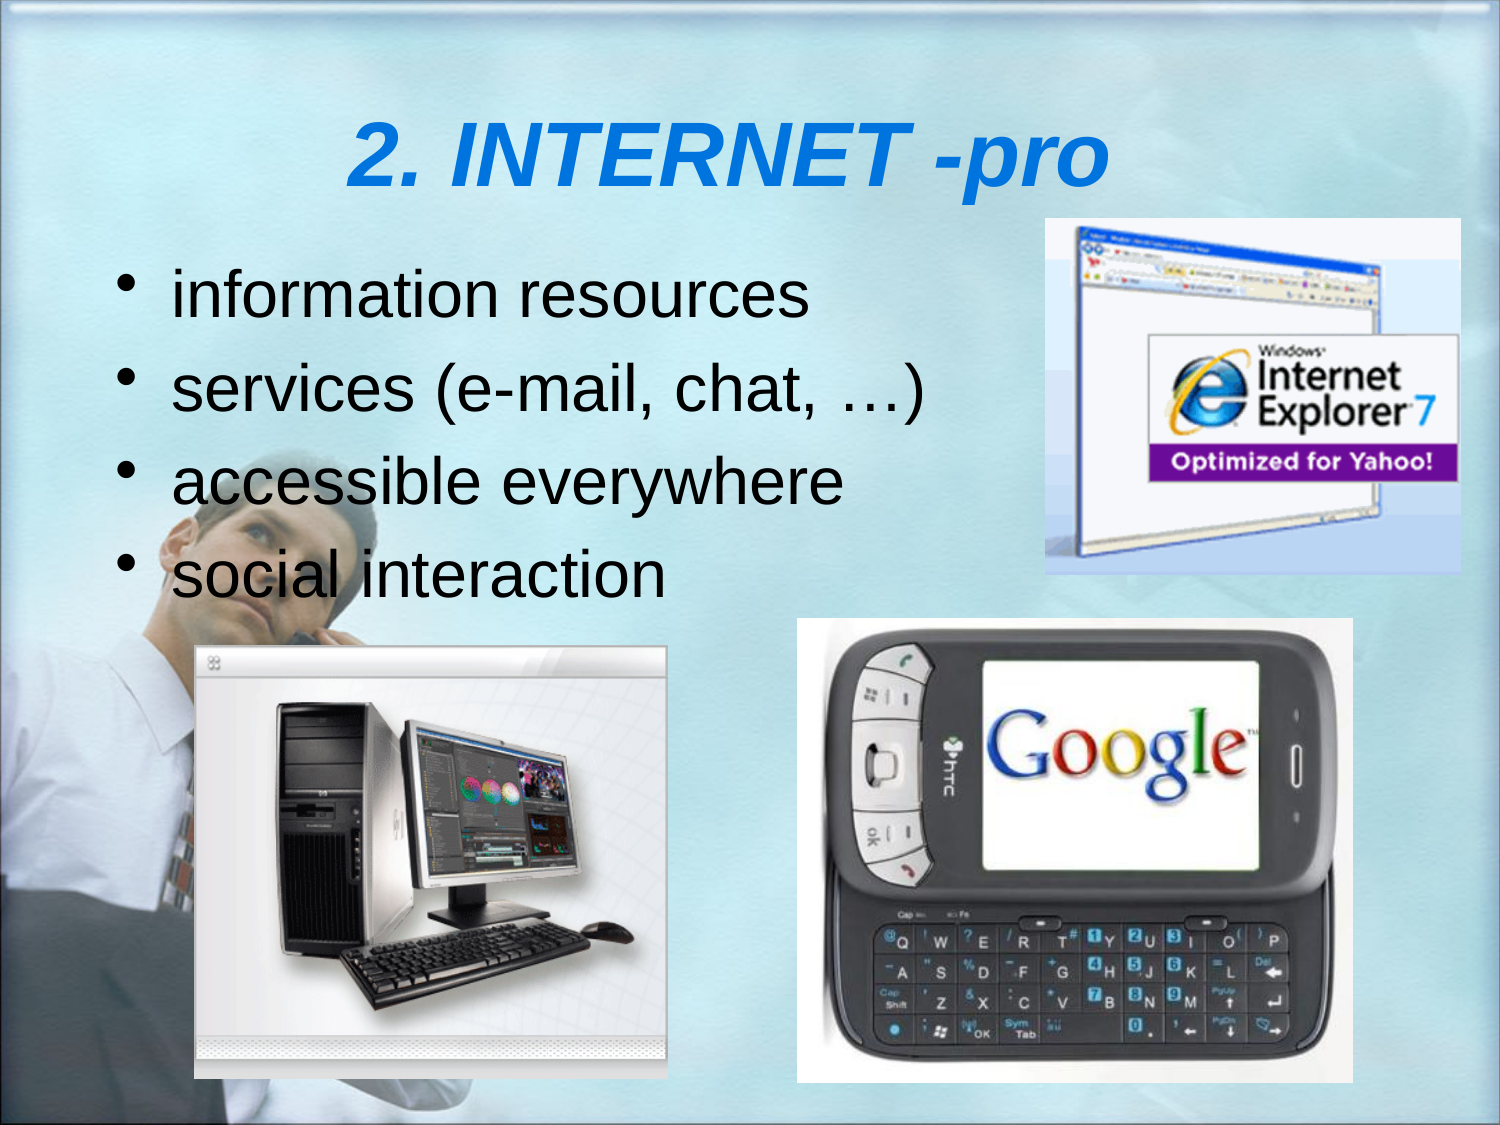

# 2. INTERNET -pro
information resources
services (e-mail, chat, …)
accessible everywhere
social interaction